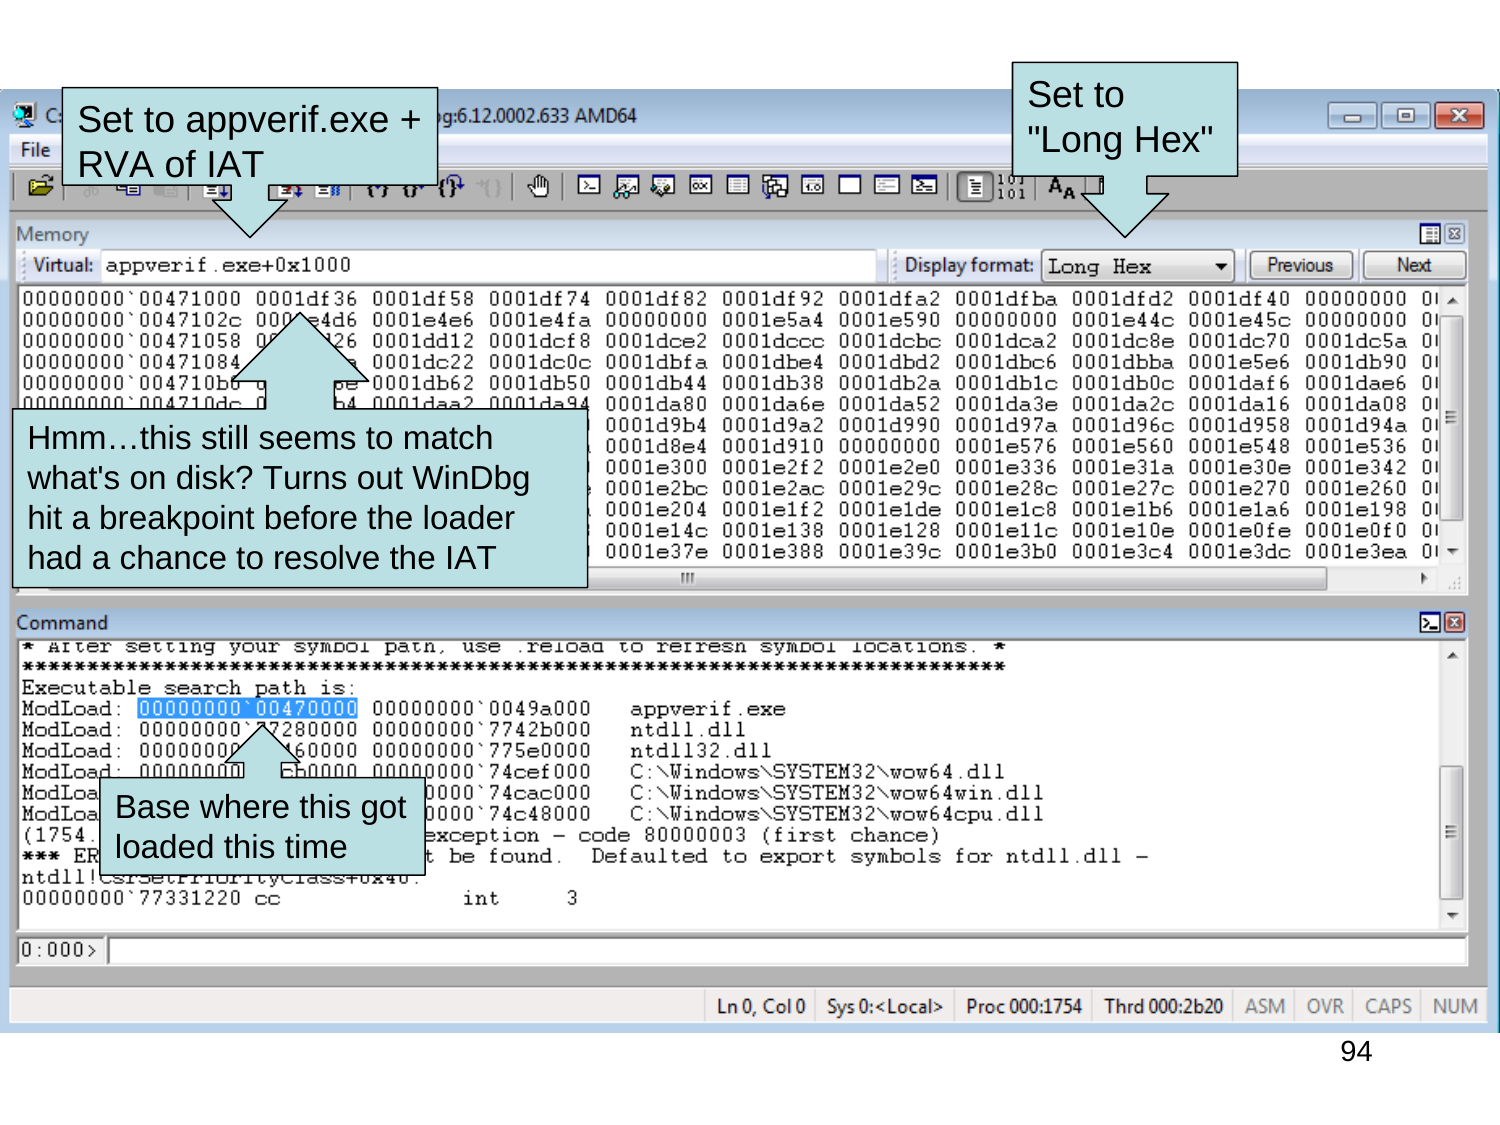

#
Set to
"Long Hex"
Set to appverif.exe + RVA of IAT
Hmm…this still seems to match what's on disk? Turns out WinDbg hit a breakpoint before the loader had a chance to resolve the IAT
Base where this got loaded this time